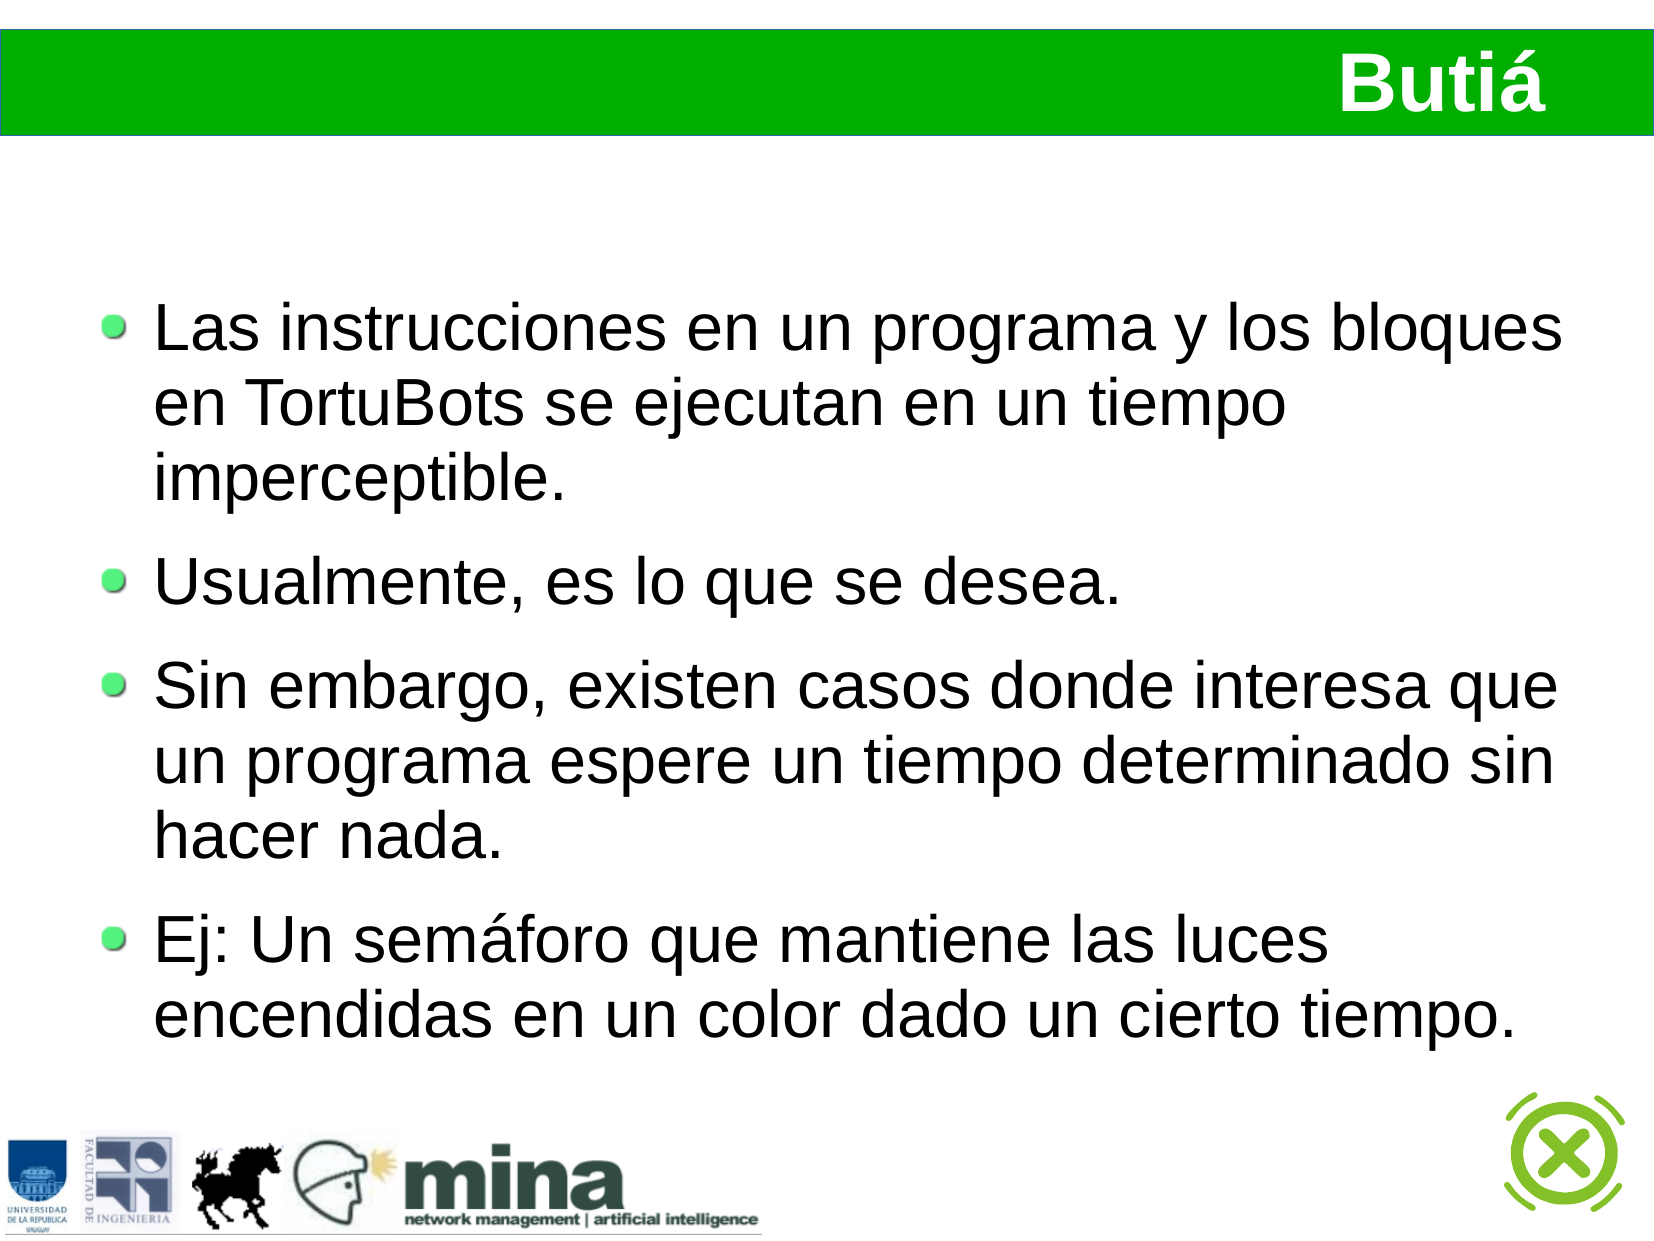

# Las instrucciones en un programa y los bloques en TortuBots se ejecutan en un tiempo imperceptible.
Usualmente, es lo que se desea.
Sin embargo, existen casos donde interesa que un programa espere un tiempo determinado sin hacer nada.
Ej: Un semáforo que mantiene las luces encendidas en un color dado un cierto tiempo.